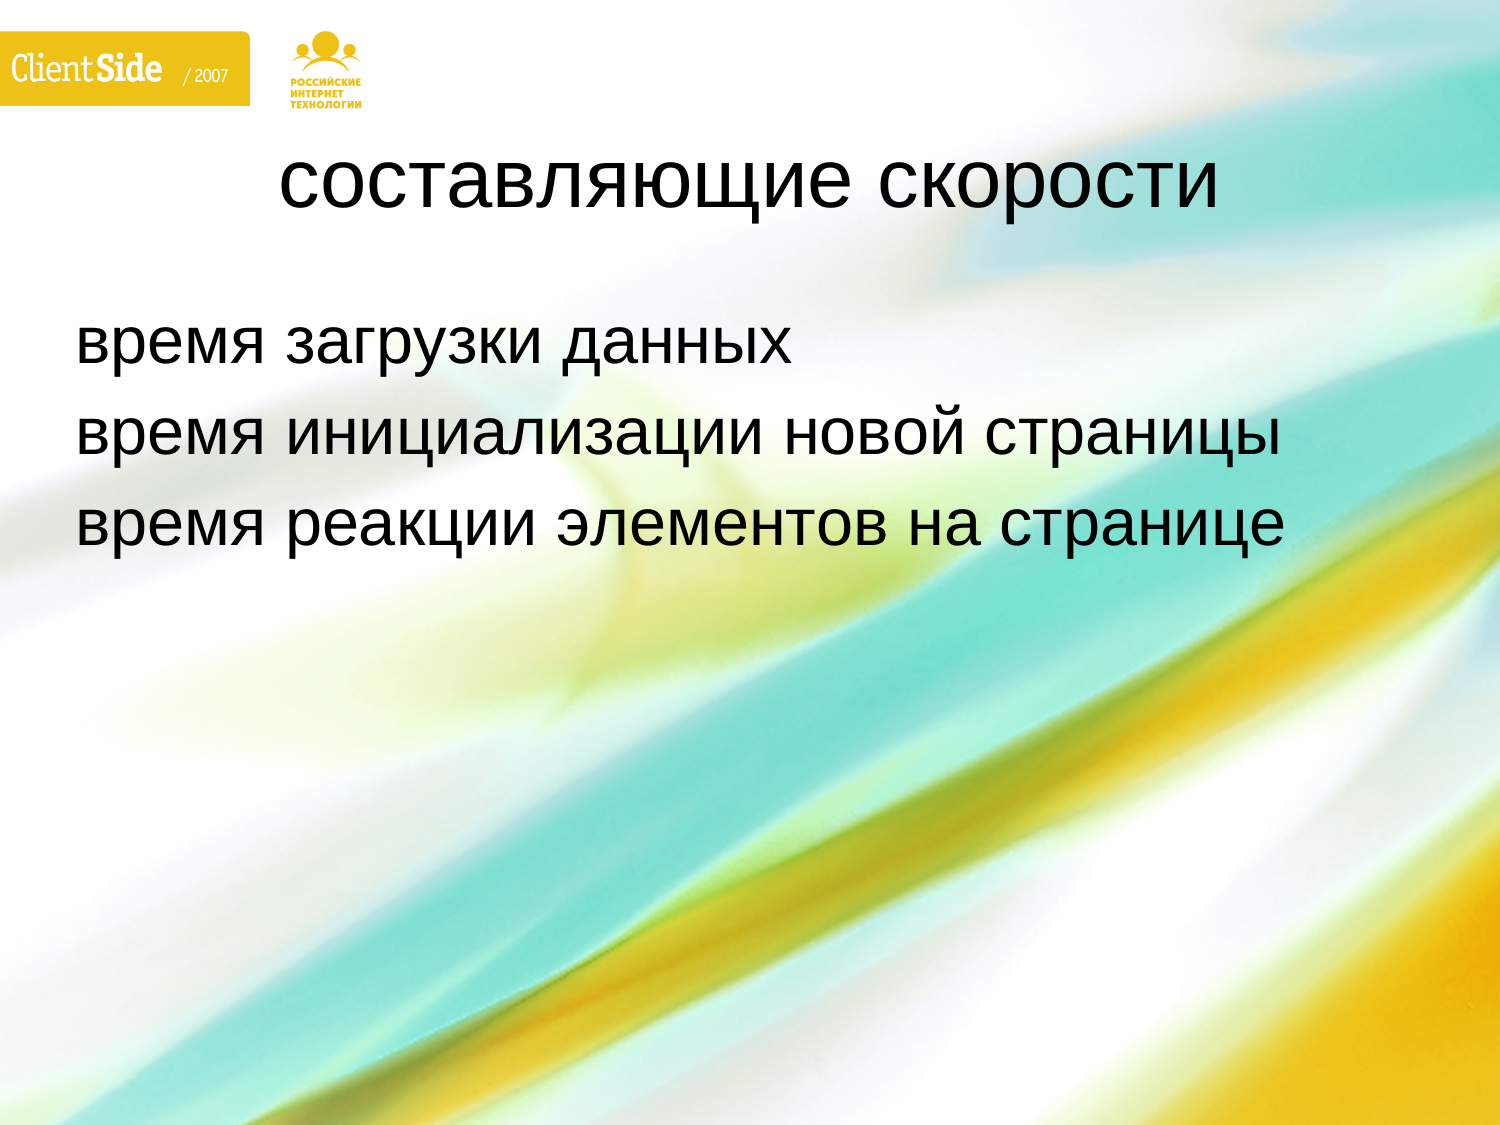

# составляющие скорости
время загрузки данных
время инициализации новой страницы
время реакции элементов на странице